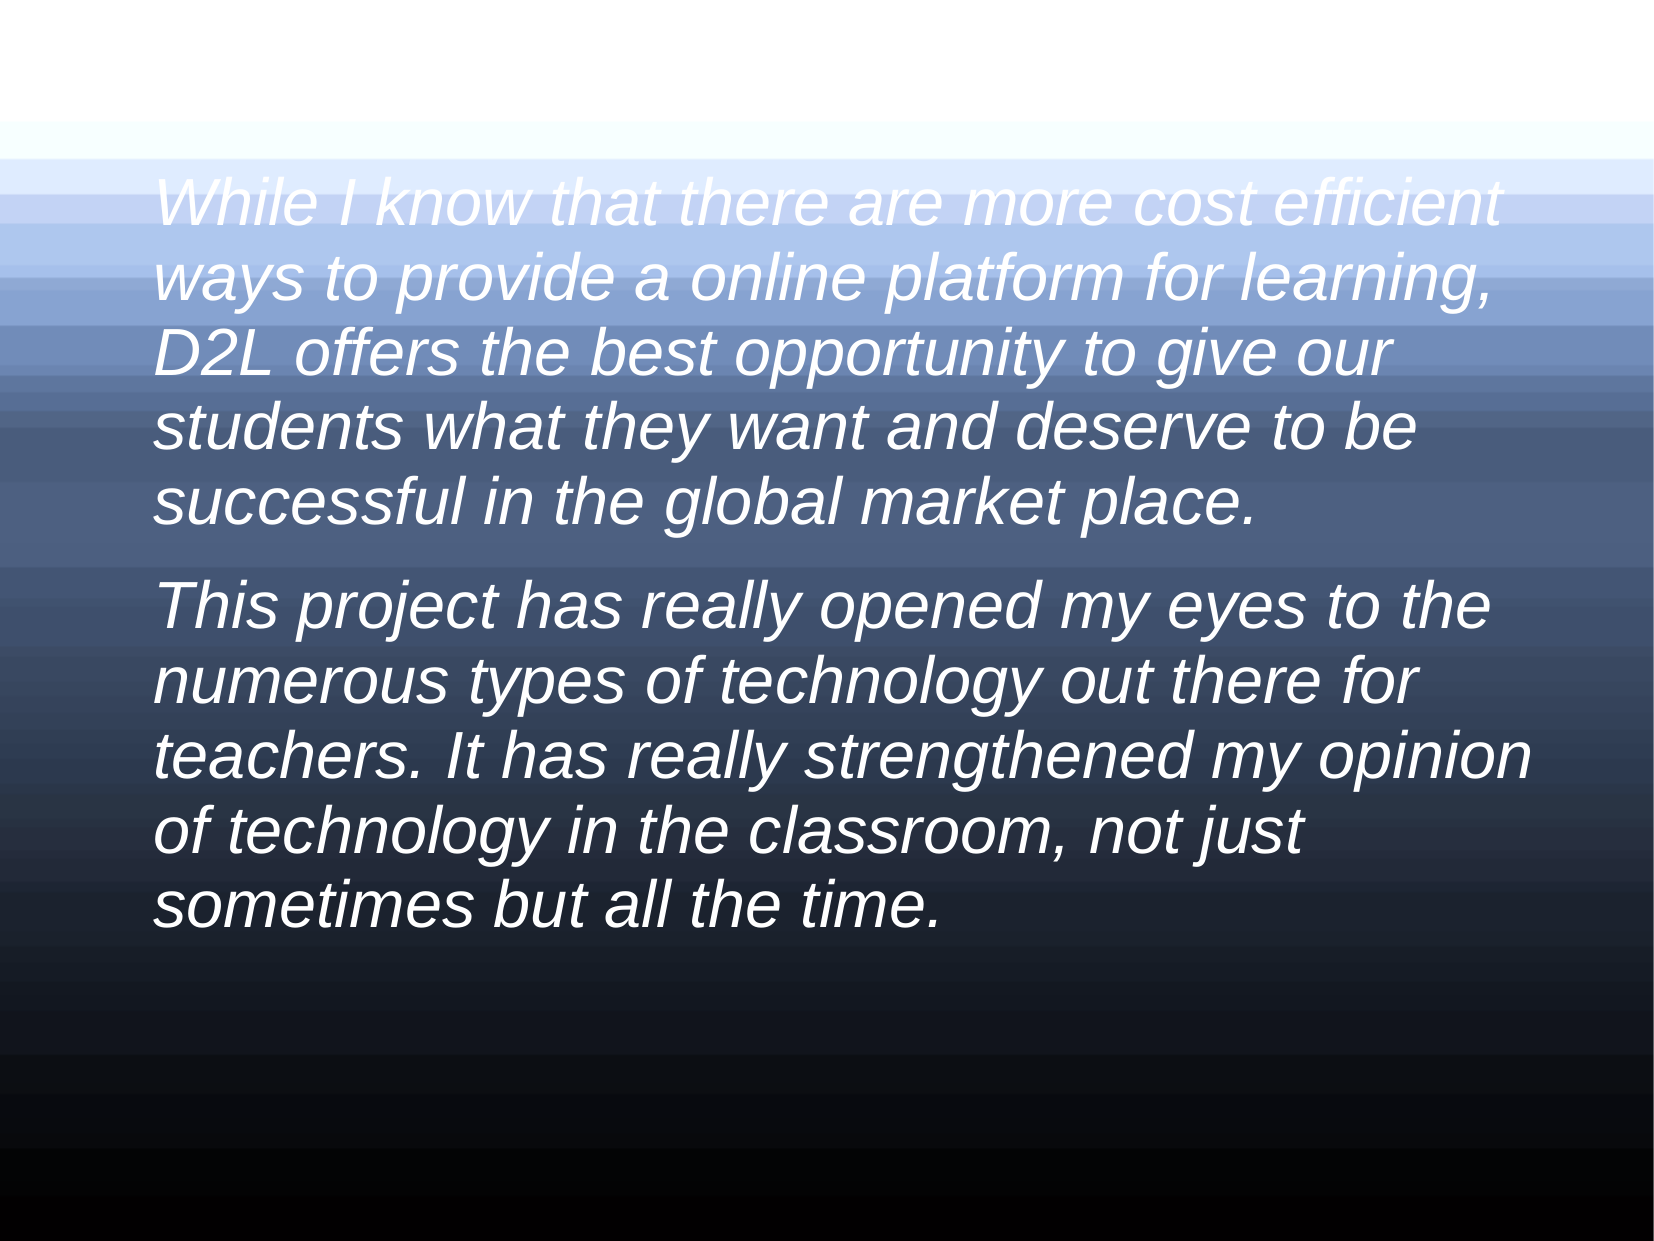

#
While I know that there are more cost efficient ways to provide a online platform for learning, D2L offers the best opportunity to give our students what they want and deserve to be successful in the global market place.
This project has really opened my eyes to the numerous types of technology out there for teachers. It has really strengthened my opinion of technology in the classroom, not just sometimes but all the time.